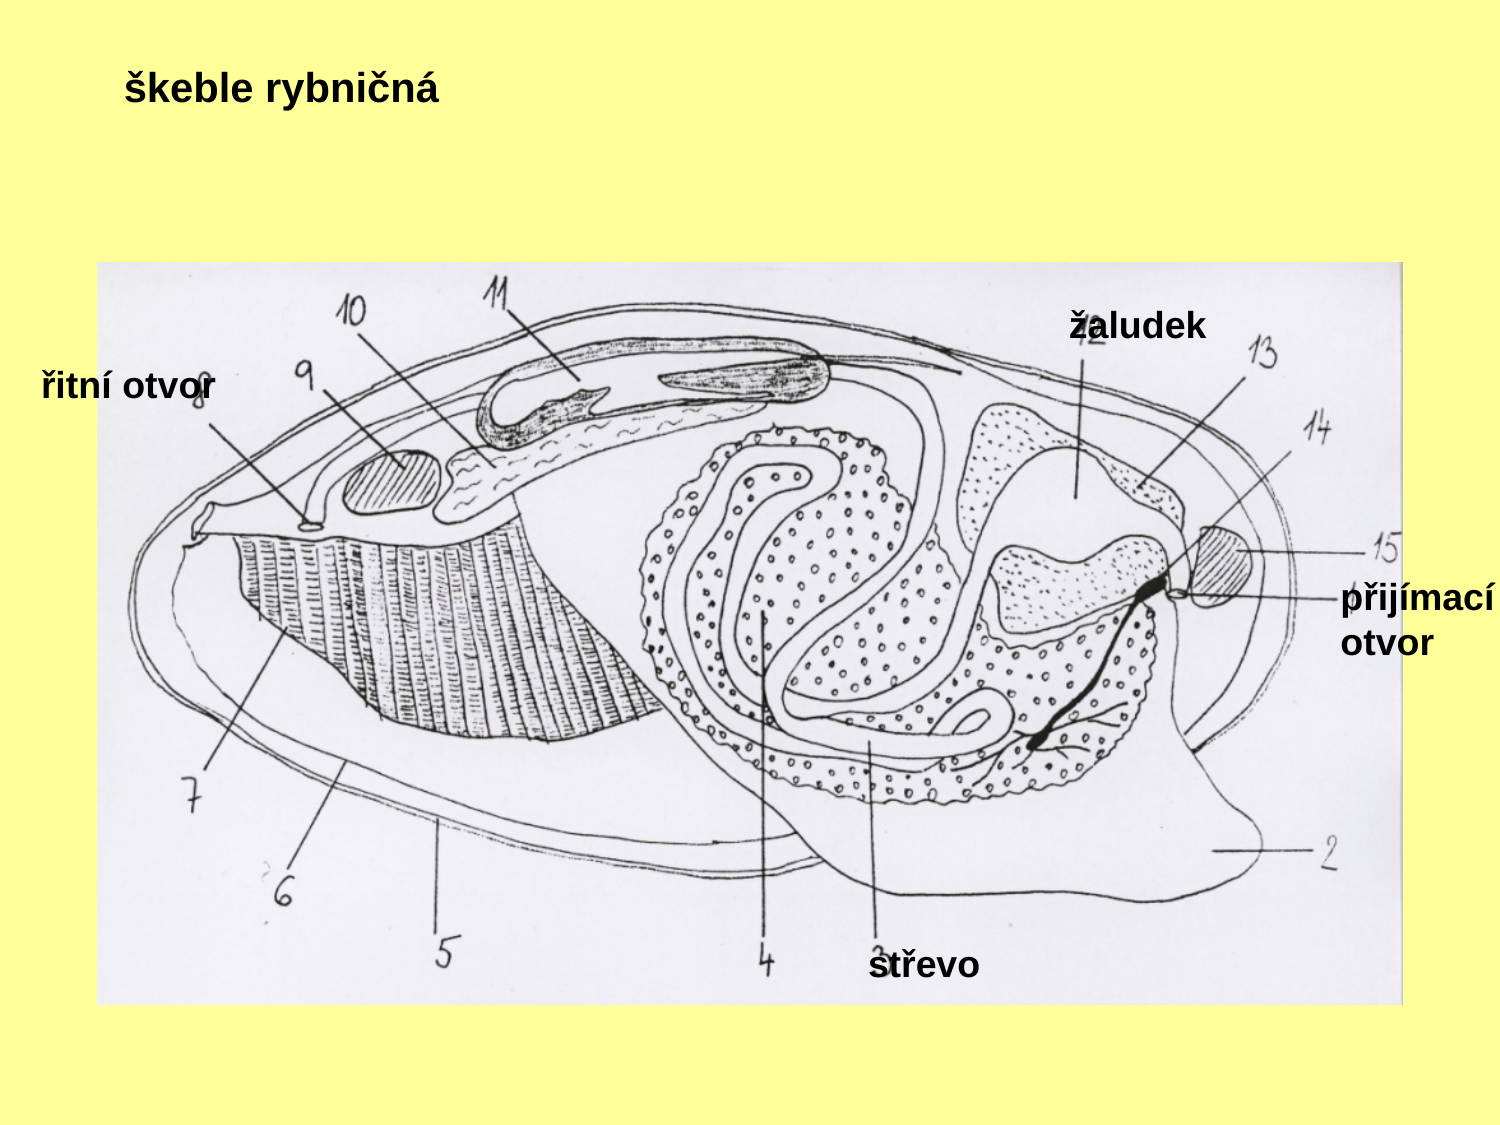

#
škeble rybničná
žaludek
řitní otvor
přijímací
otvor
střevo